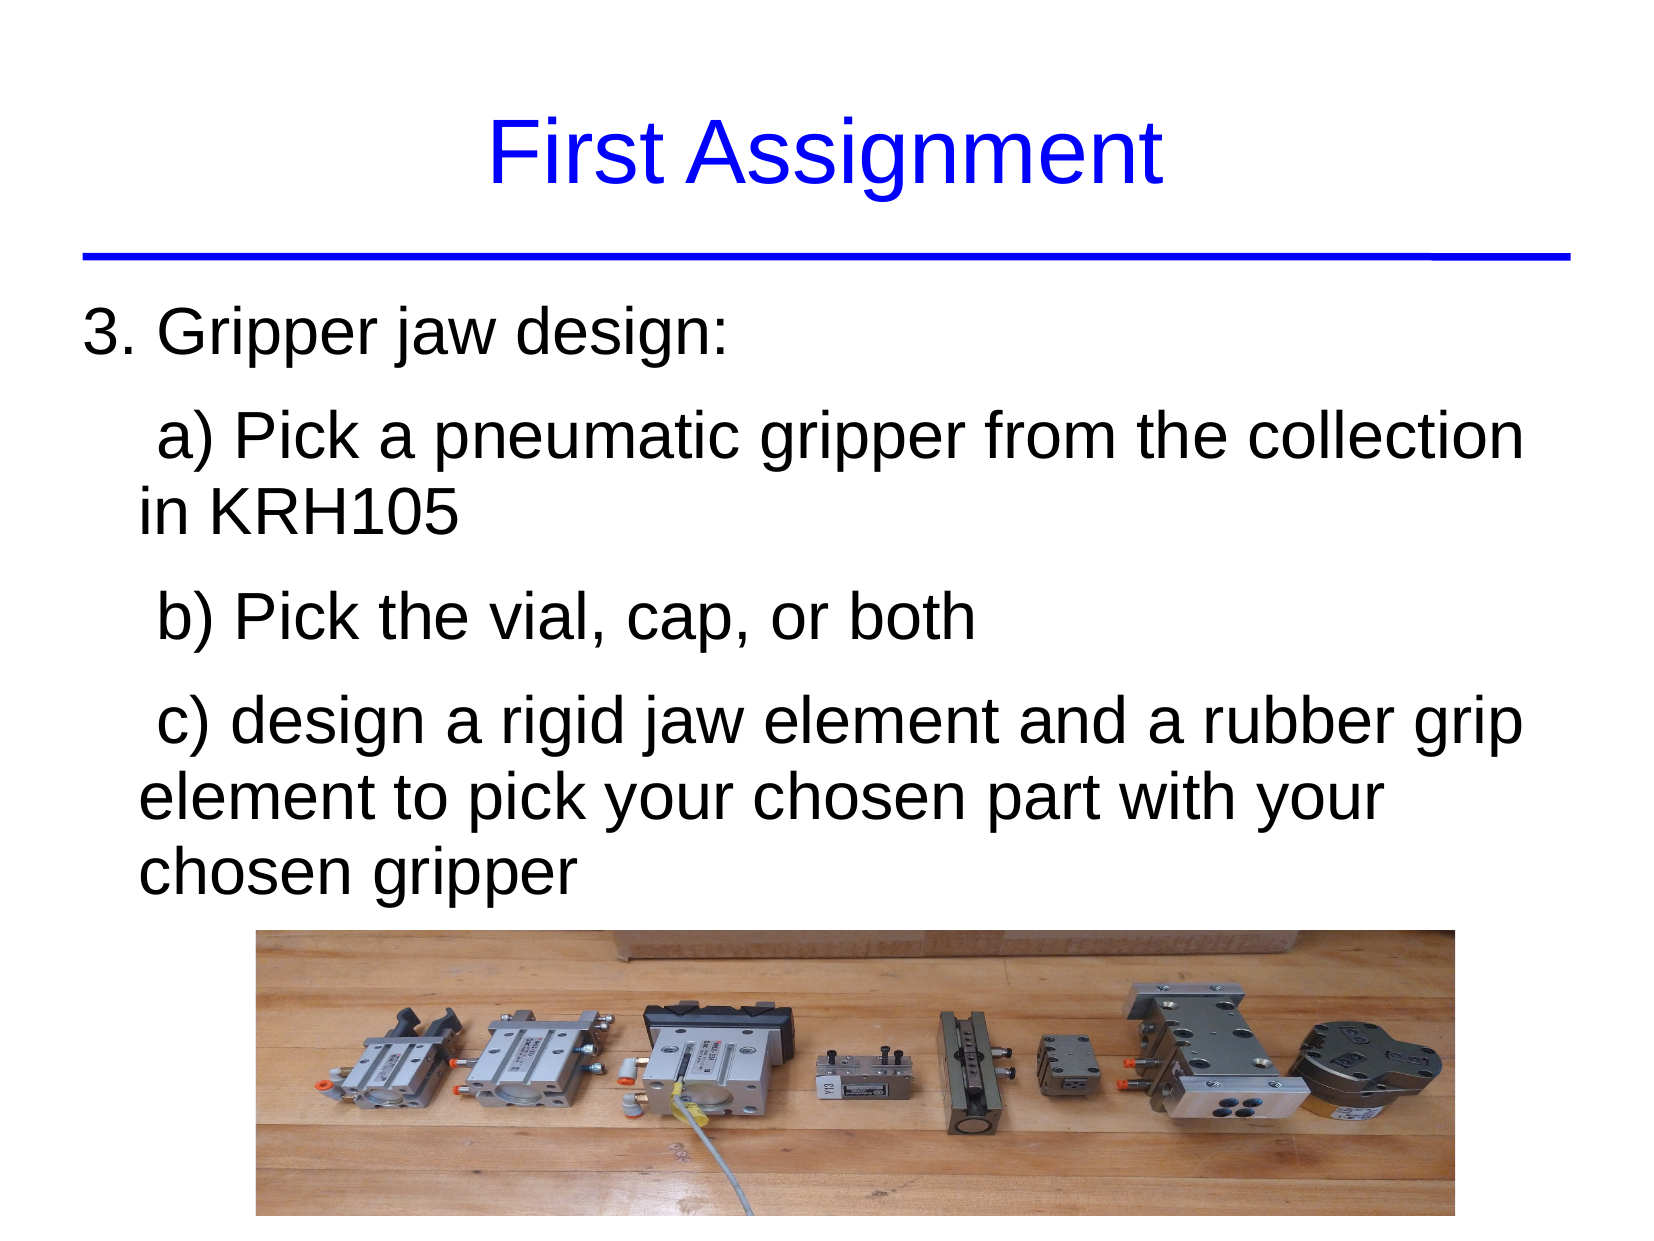

# First Assignment
3. Gripper jaw design:
 a) Pick a pneumatic gripper from the collection in KRH105
 b) Pick the vial, cap, or both
 c) design a rigid jaw element and a rubber grip element to pick your chosen part with your chosen gripper